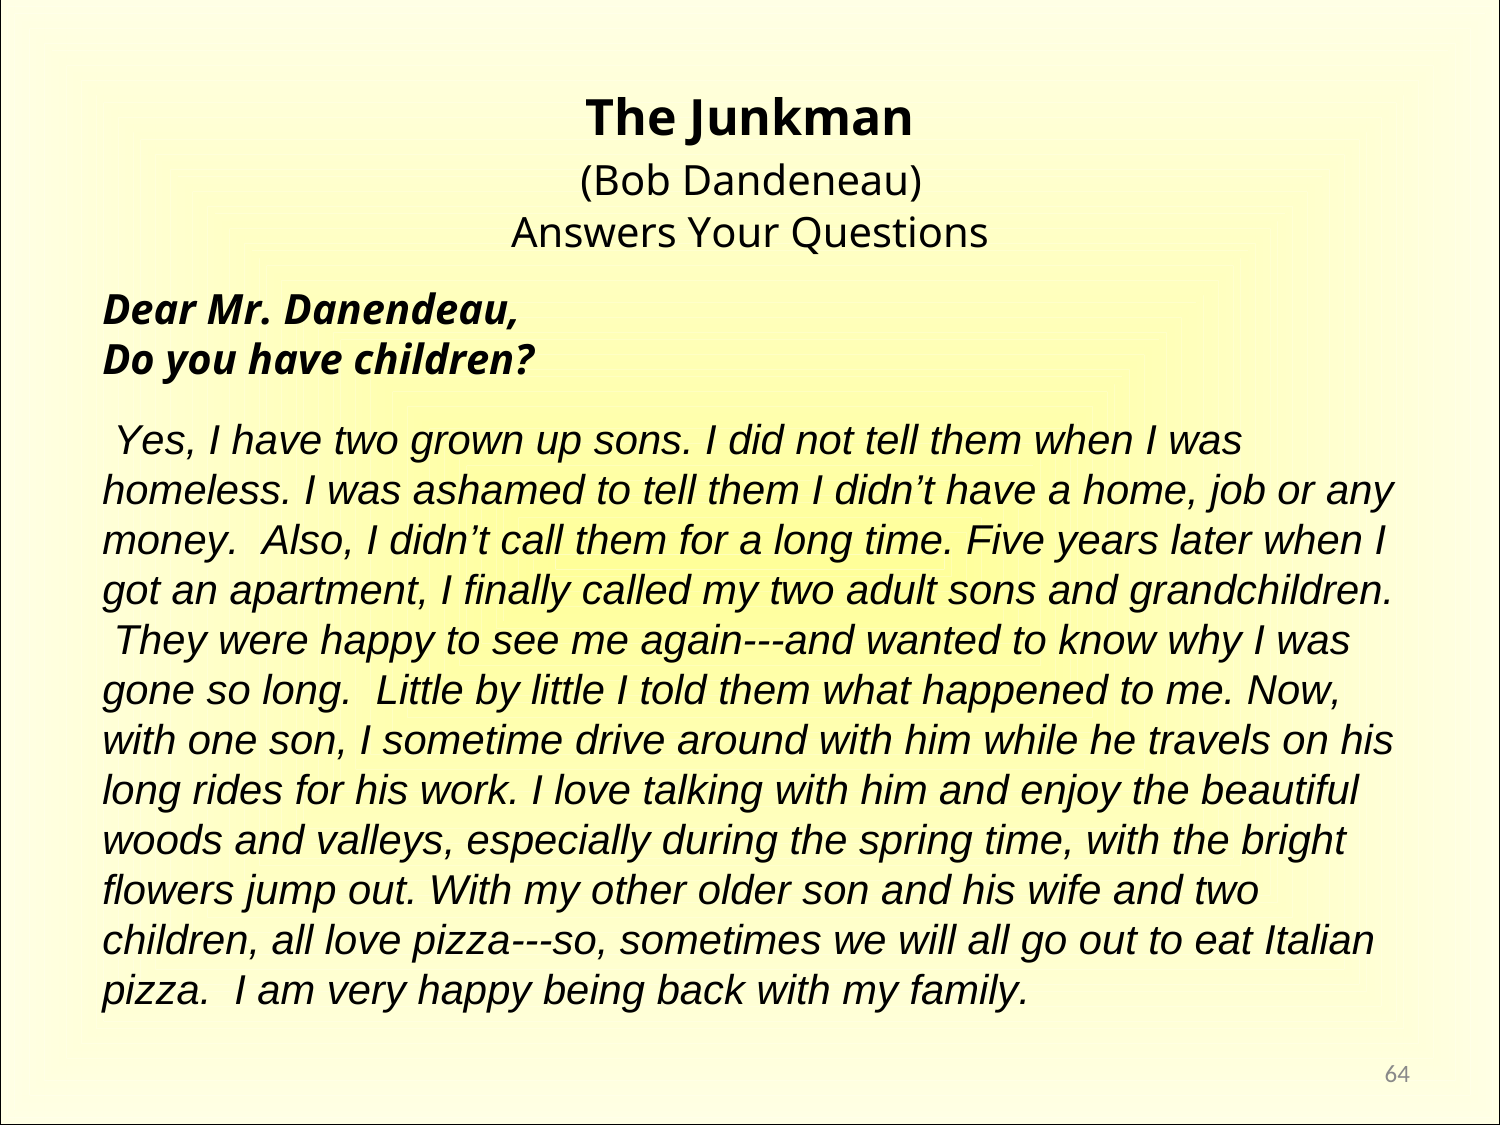

The Junkman
 (Bob Dandeneau)
Answers Your Questions
Dear Mr. Danendeau,
Do you have children?
 Yes, I have two grown up sons. I did not tell them when I was homeless. I was ashamed to tell them I didn’t have a home, job or any money. Also, I didn’t call them for a long time. Five years later when I got an apartment, I finally called my two adult sons and grandchildren. They were happy to see me again---and wanted to know why I was gone so long. Little by little I told them what happened to me. Now, with one son, I sometime drive around with him while he travels on his long rides for his work. I love talking with him and enjoy the beautiful woods and valleys, especially during the spring time, with the bright flowers jump out. With my other older son and his wife and two children, all love pizza---so, sometimes we will all go out to eat Italian pizza. I am very happy being back with my family.